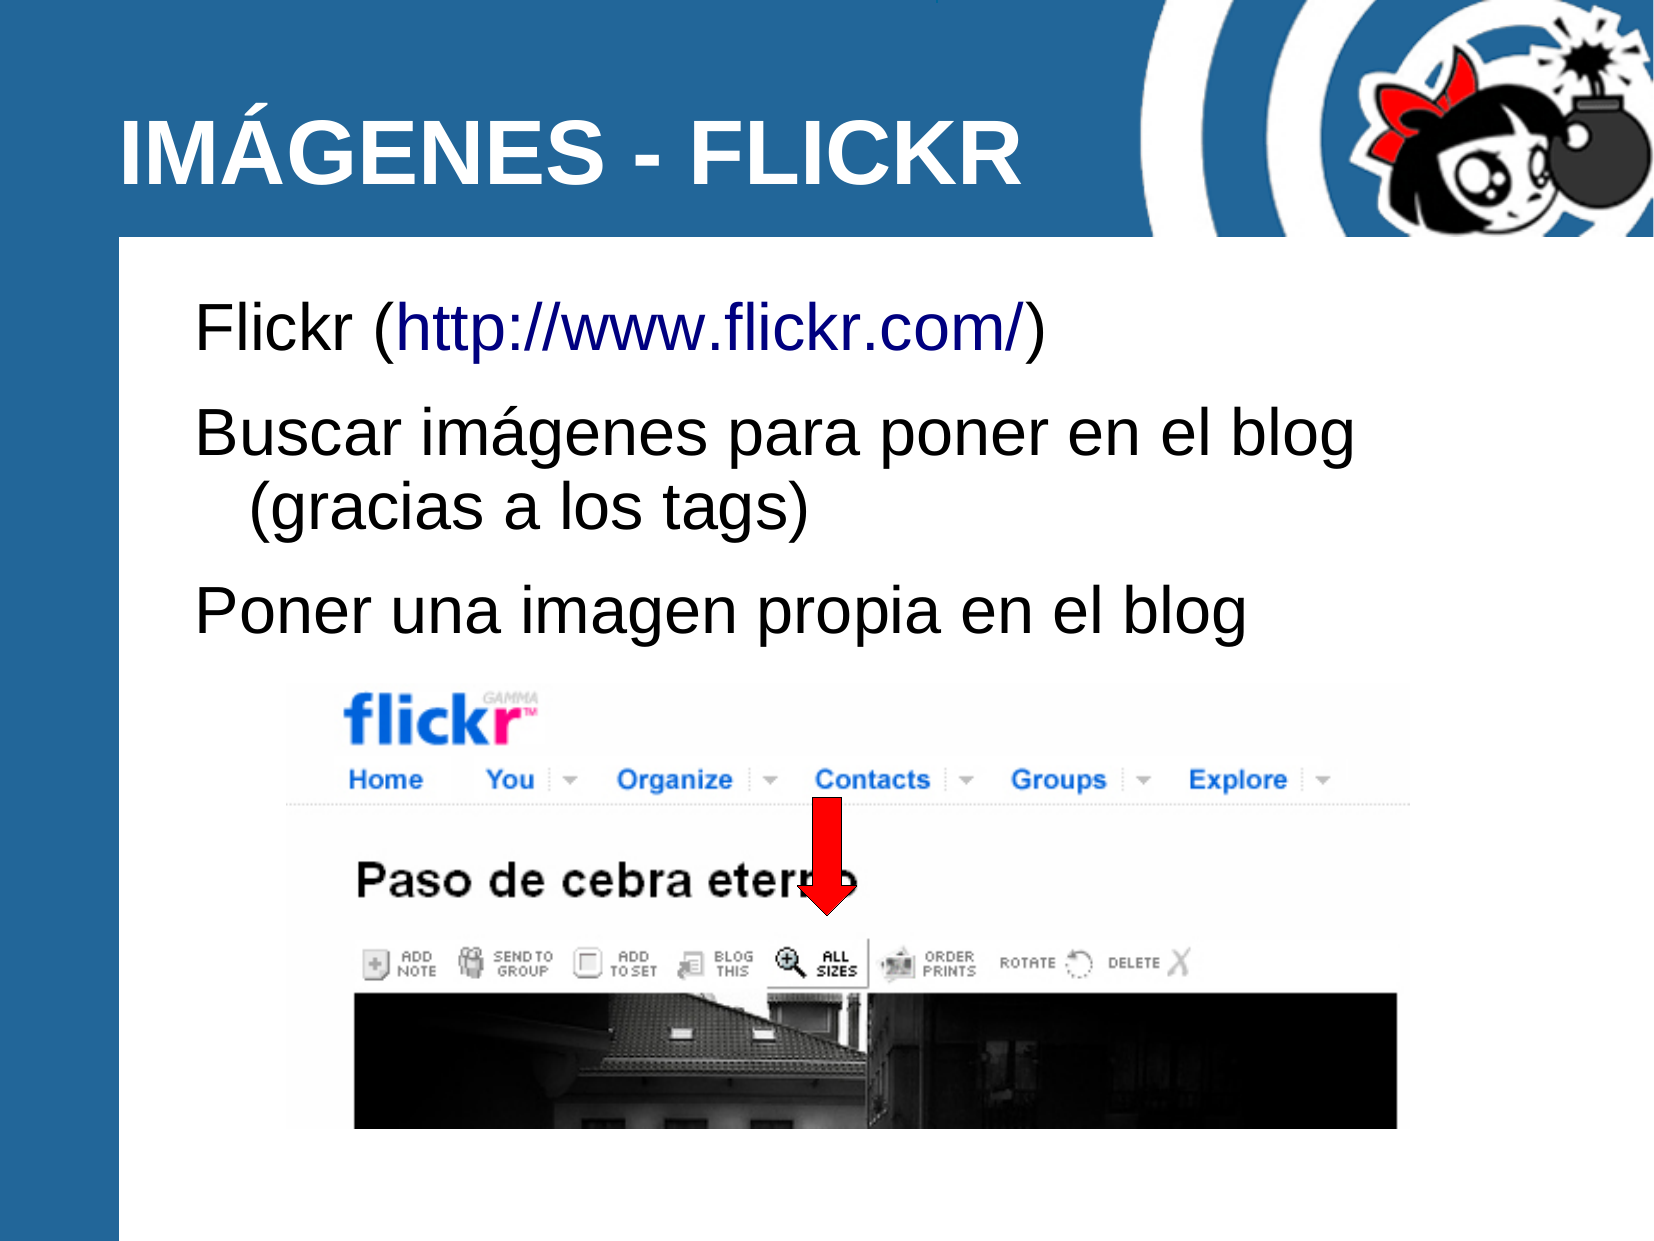

# IMÁGENES - FLICKR
Flickr (http://www.flickr.com/)
Buscar imágenes para poner en el blog (gracias a los tags)
Poner una imagen propia en el blog